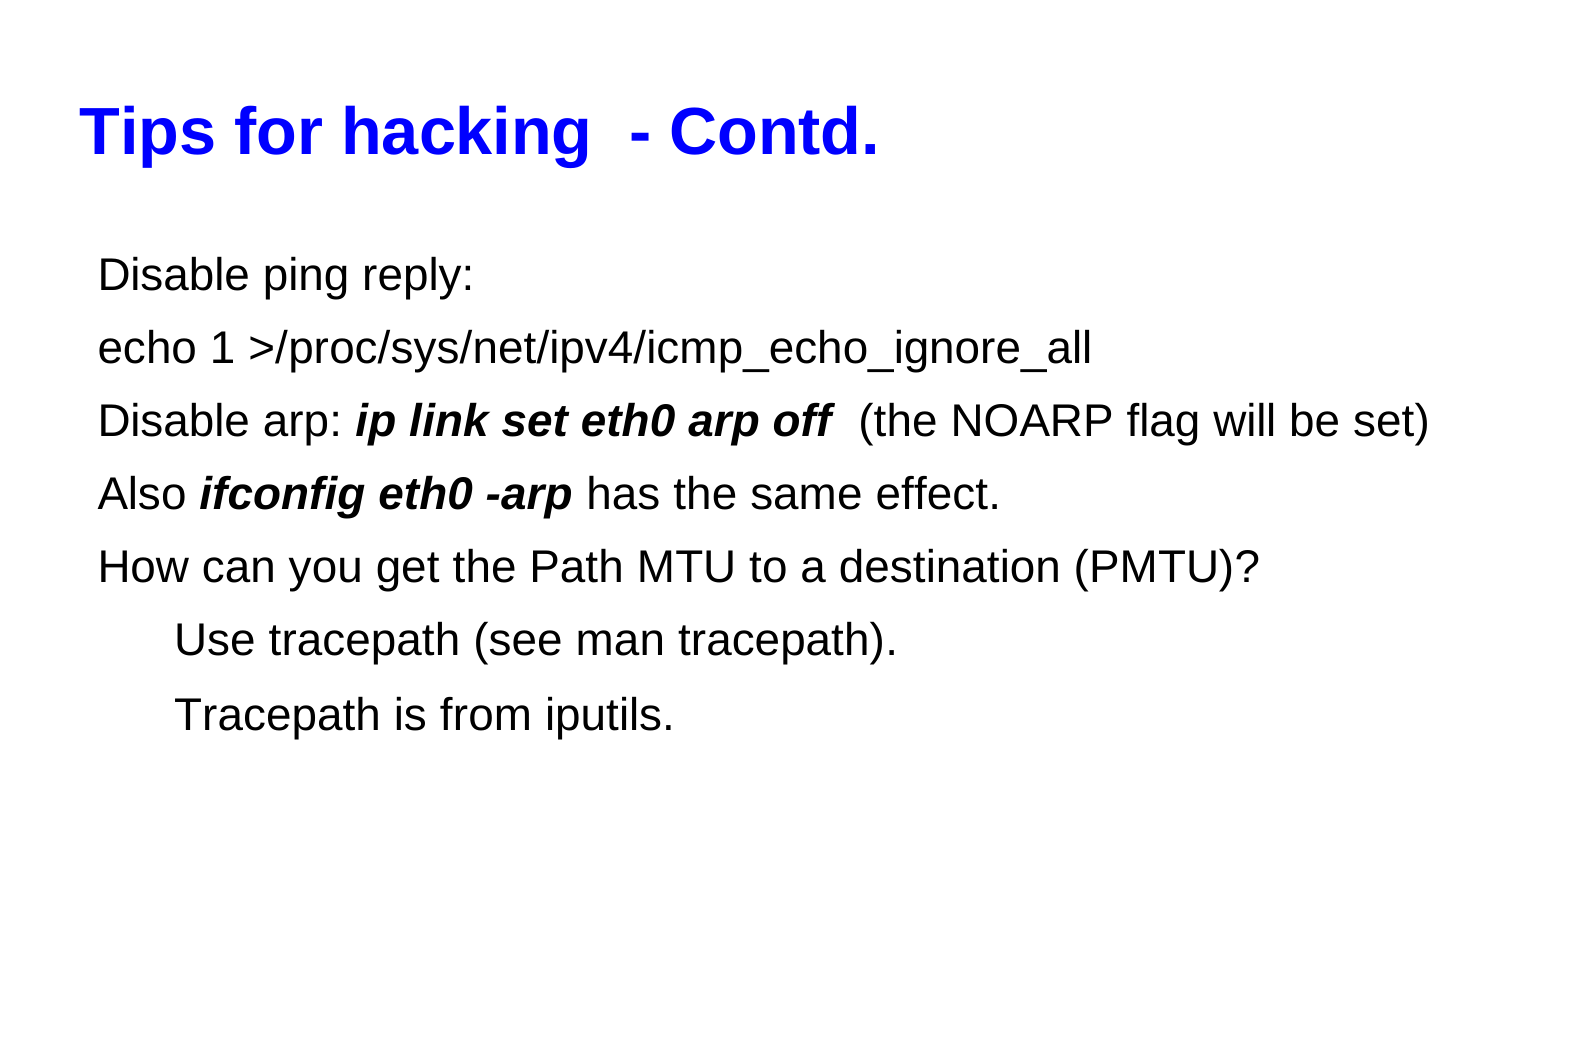

# Tips for hacking - Contd.
Disable ping reply:
echo 1 >/proc/sys/net/ipv4/icmp_echo_ignore_all
Disable arp: ip link set eth0 arp off (the NOARP flag will be set)
Also ifconfig eth0 -arp has the same effect.
How can you get the Path MTU to a destination (PMTU)?
Use tracepath (see man tracepath).
Tracepath is from iputils.